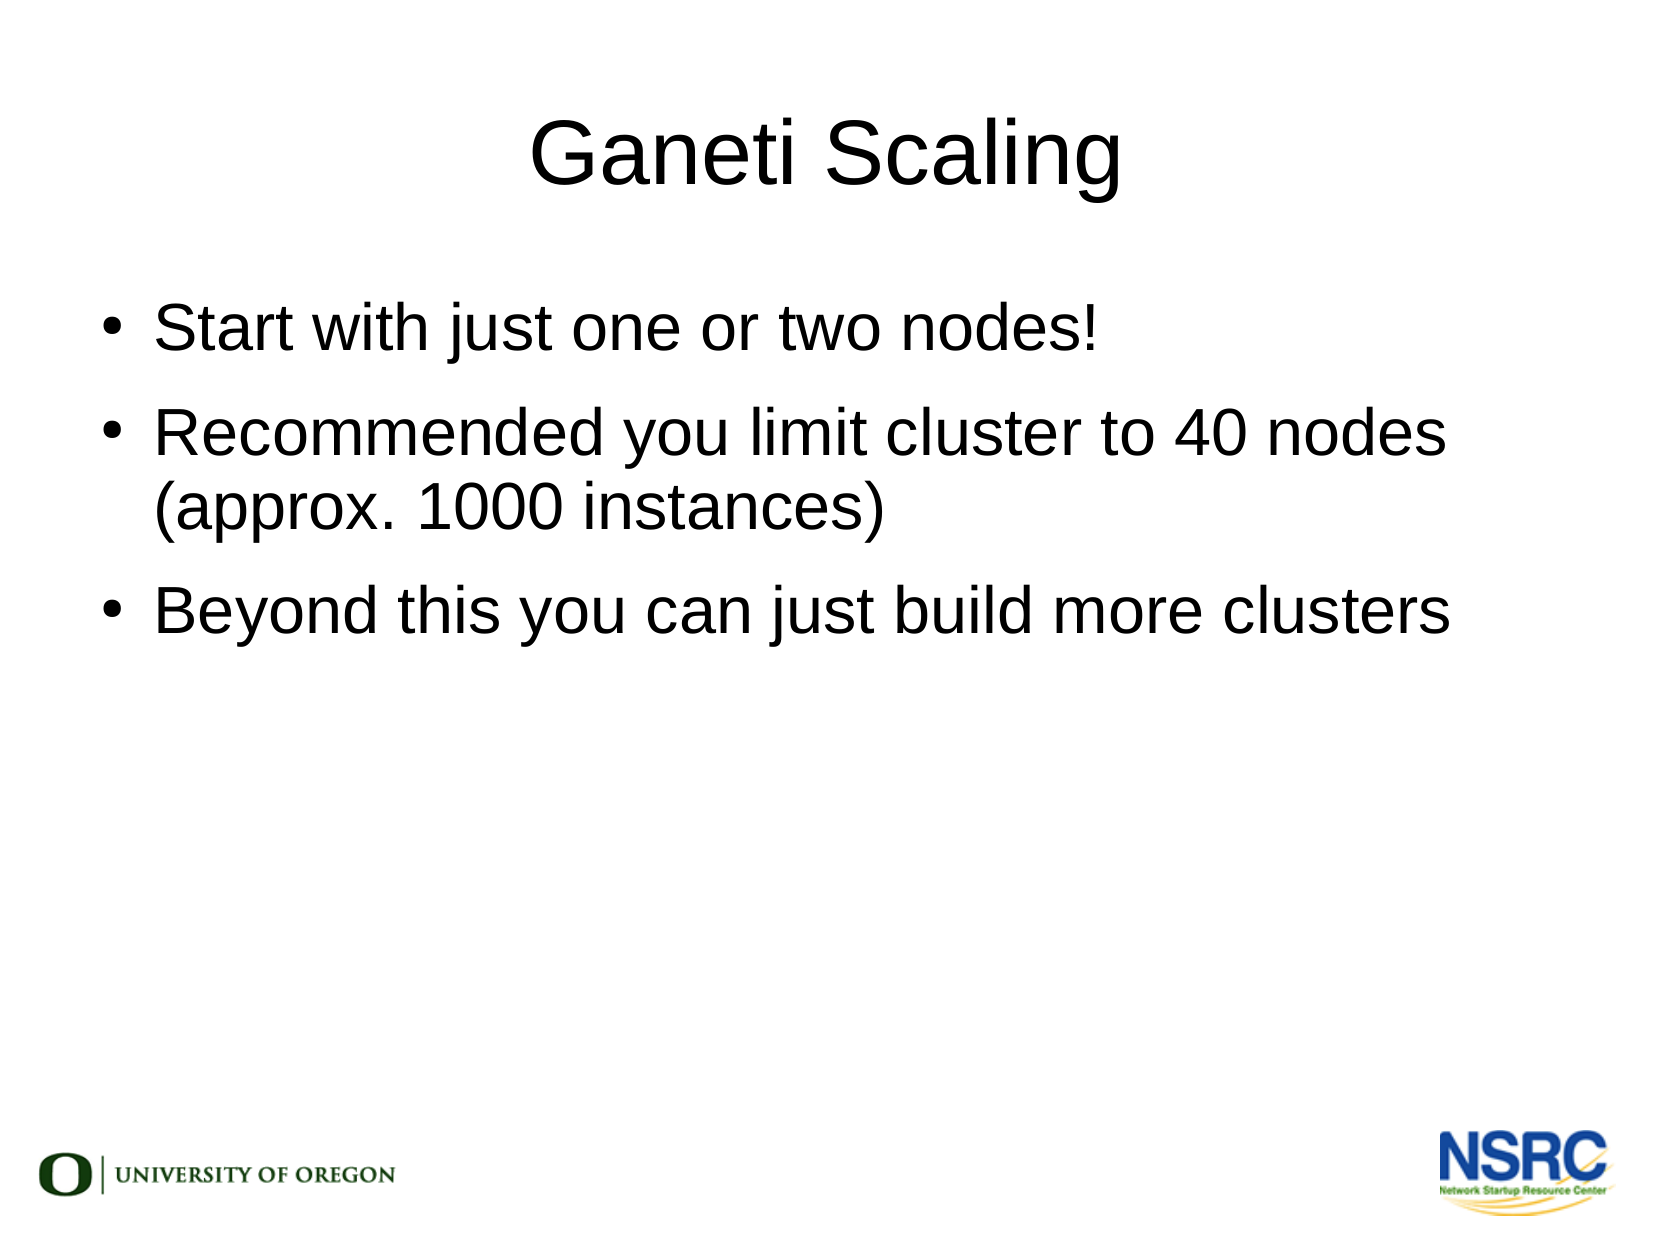

# Ganeti Scaling
Start with just one or two nodes!
Recommended you limit cluster to 40 nodes (approx. 1000 instances)
Beyond this you can just build more clusters